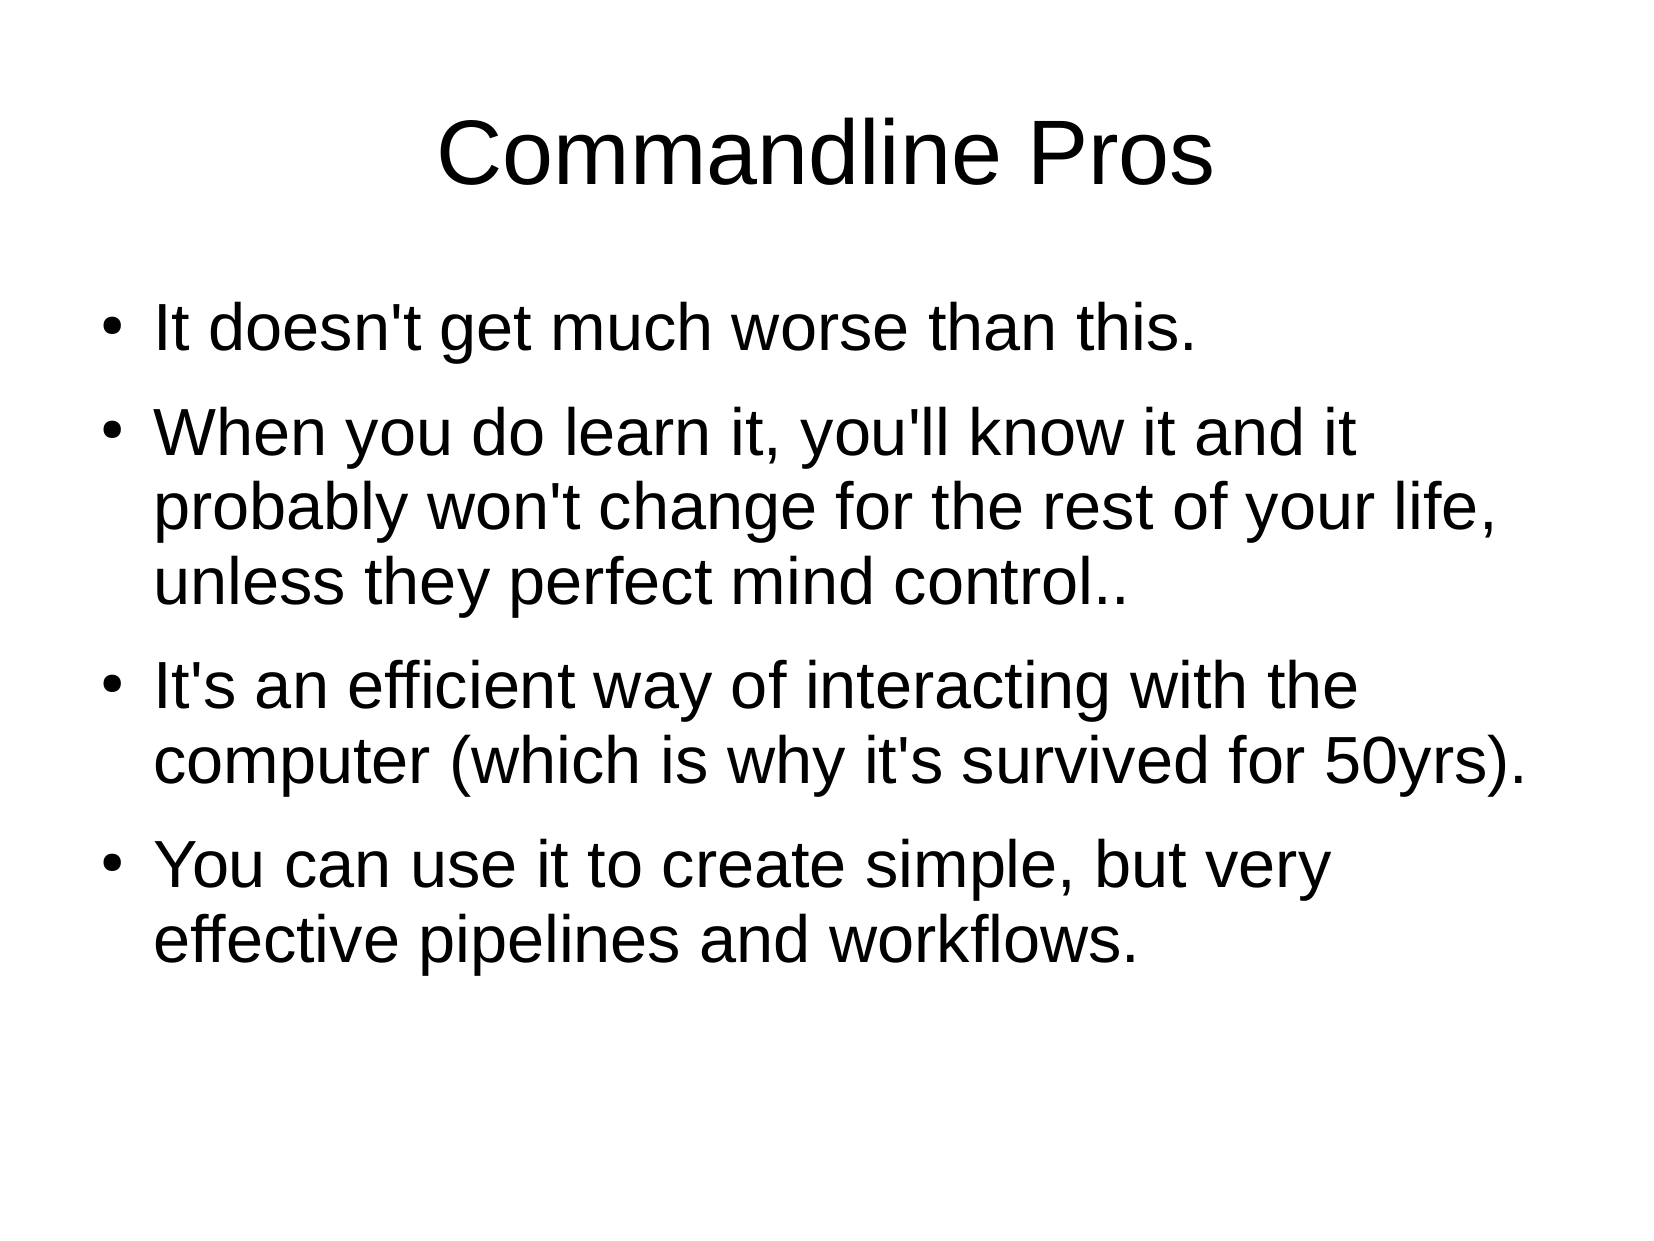

# Commandline Pros
It doesn't get much worse than this.
When you do learn it, you'll know it and it probably won't change for the rest of your life, unless they perfect mind control..
It's an efficient way of interacting with the computer (which is why it's survived for 50yrs).
You can use it to create simple, but very effective pipelines and workflows.